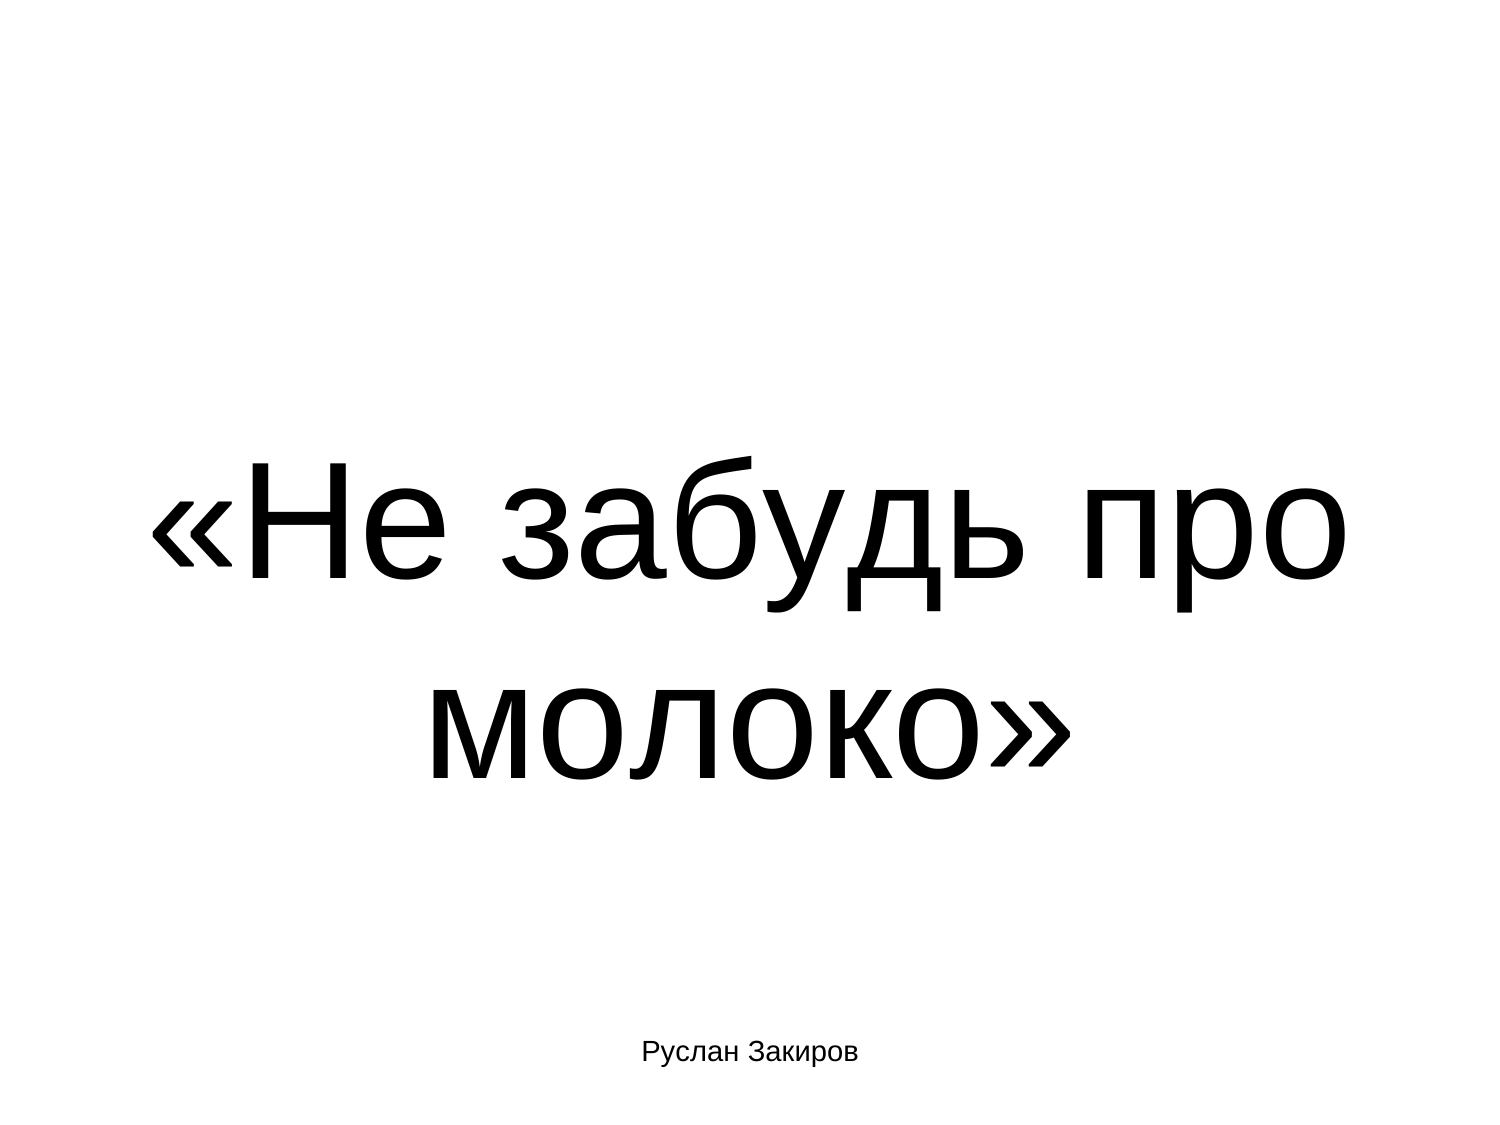

# «Не забудь про молоко»
Руслан Закиров